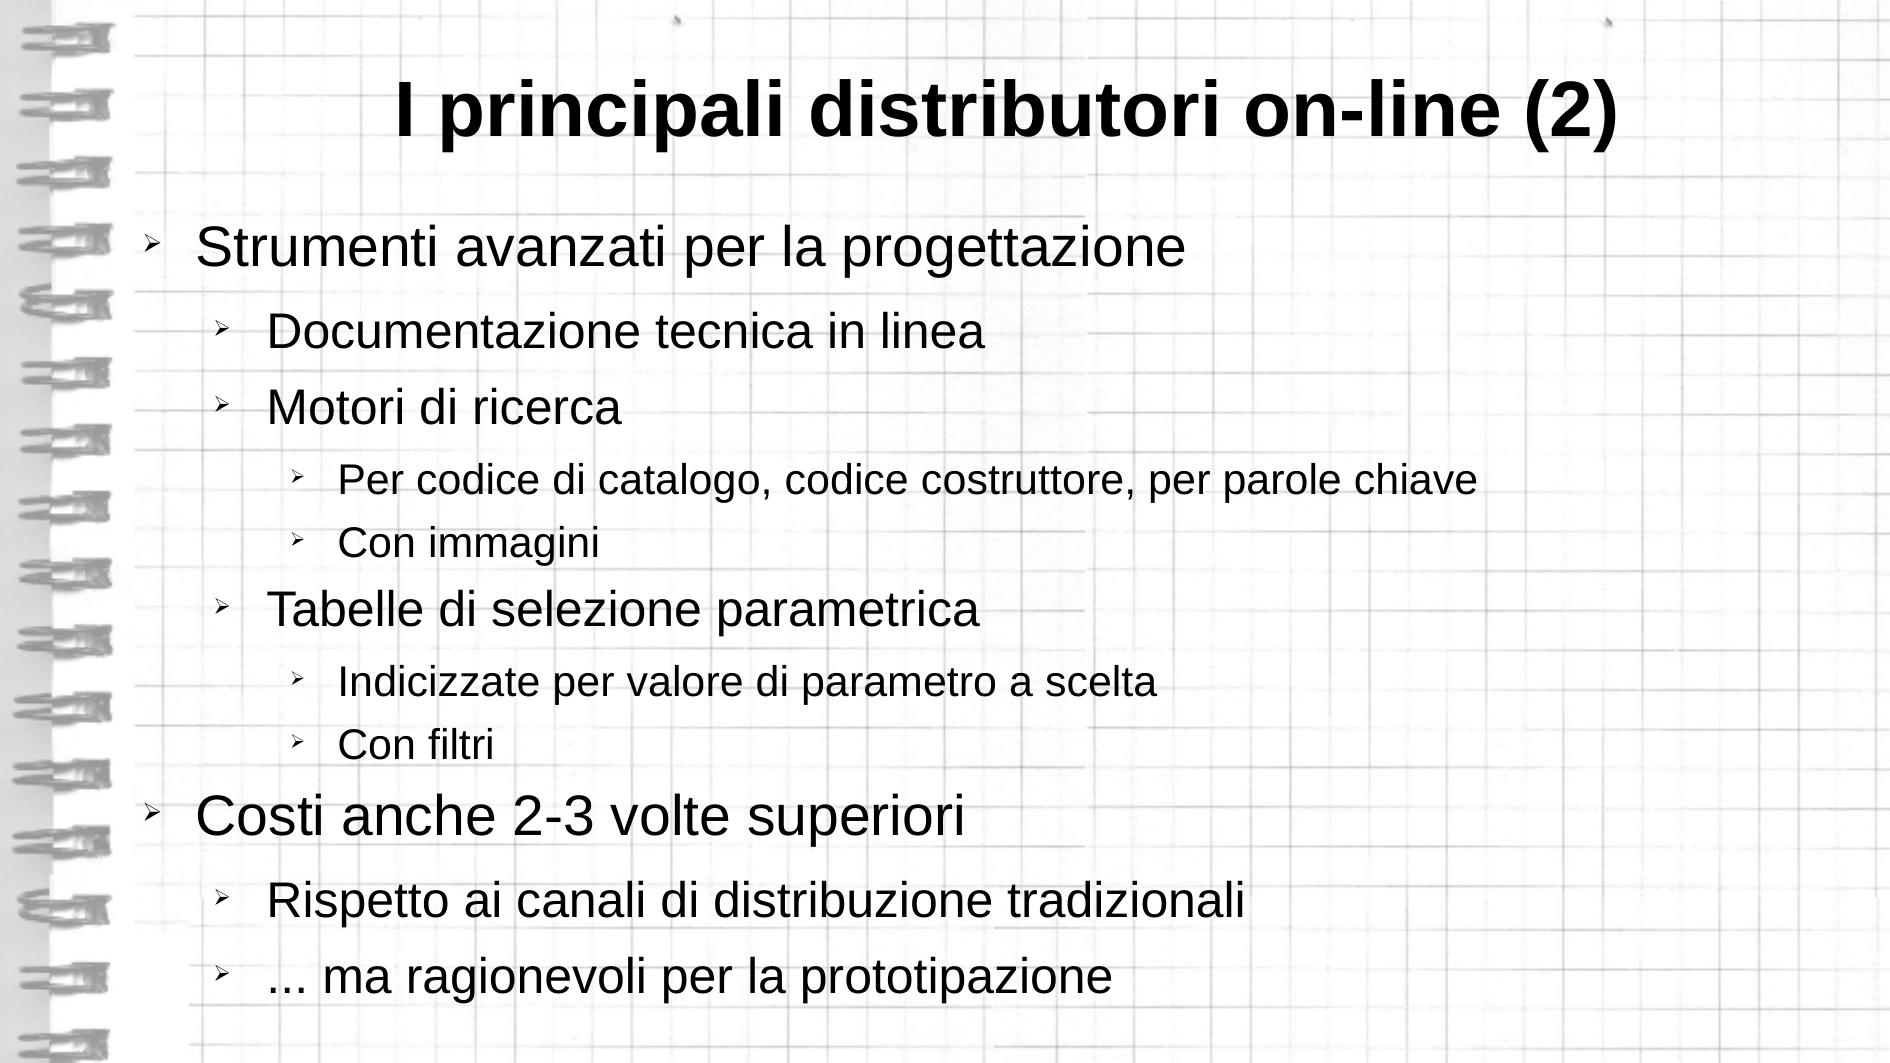

# I principali distributori on-line (2)
Strumenti avanzati per la progettazione
Documentazione tecnica in linea
Motori di ricerca
Per codice di catalogo, codice costruttore, per parole chiave
Con immagini
Tabelle di selezione parametrica
Indicizzate per valore di parametro a scelta
Con filtri
Costi anche 2-3 volte superiori
Rispetto ai canali di distribuzione tradizionali
... ma ragionevoli per la prototipazione